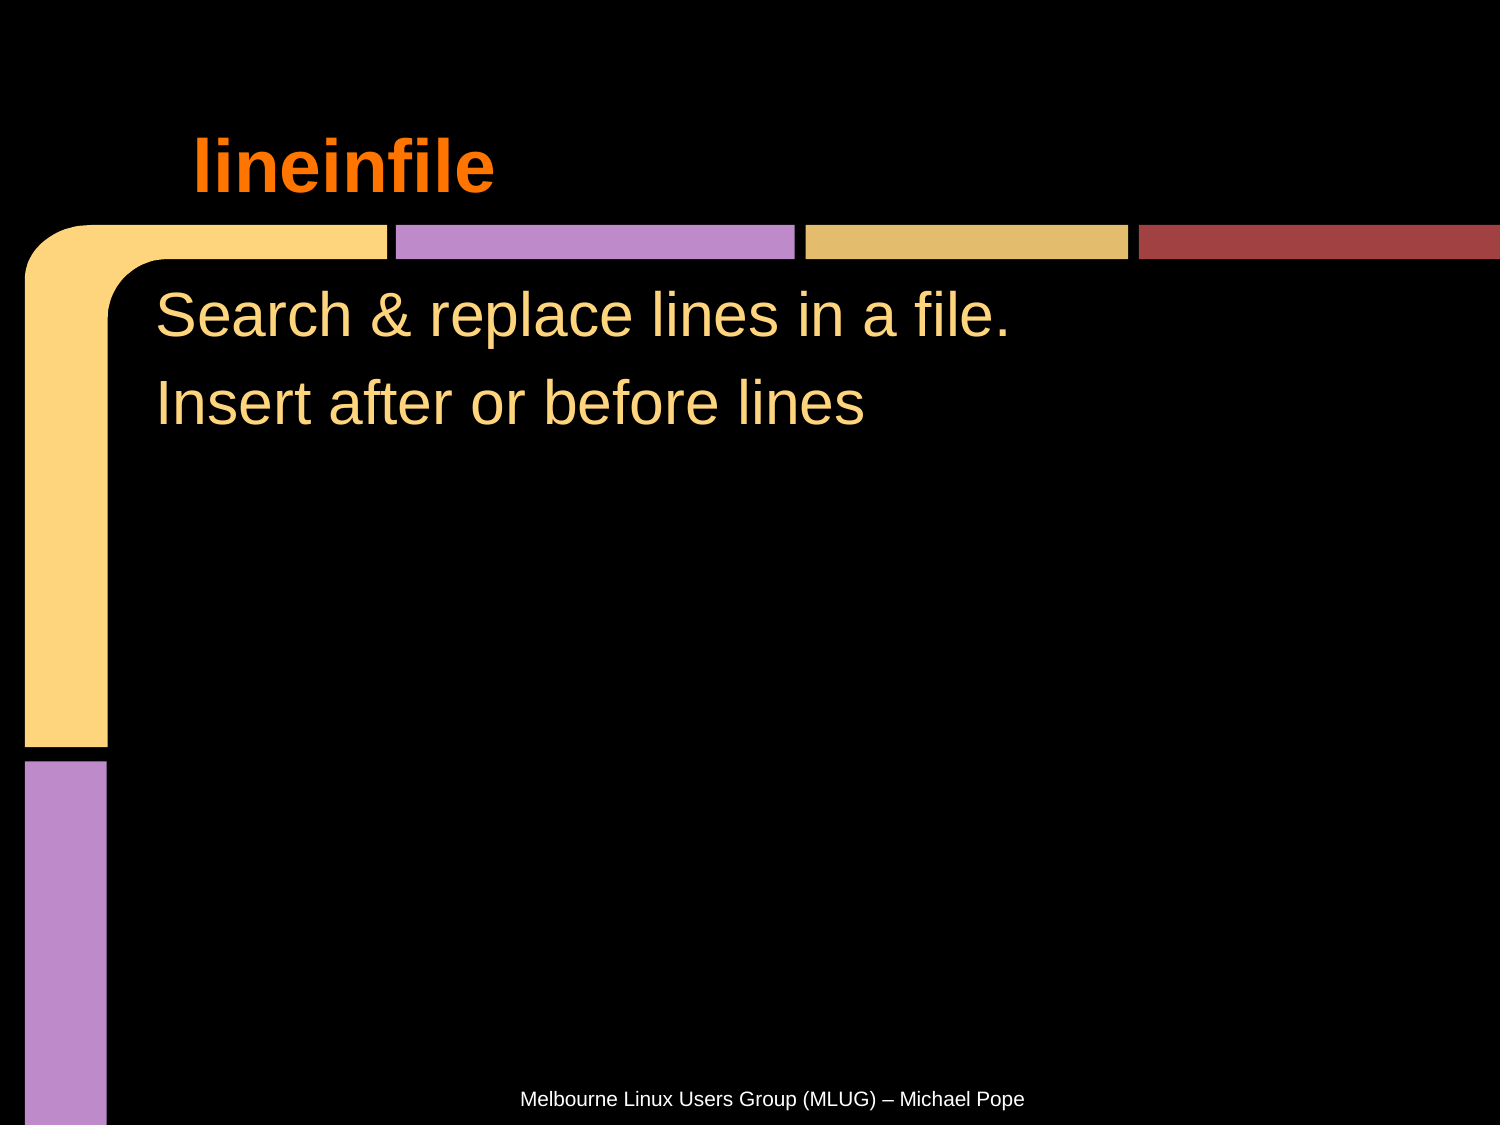

lineinfile
# Search & replace lines in a file.
Insert after or before lines